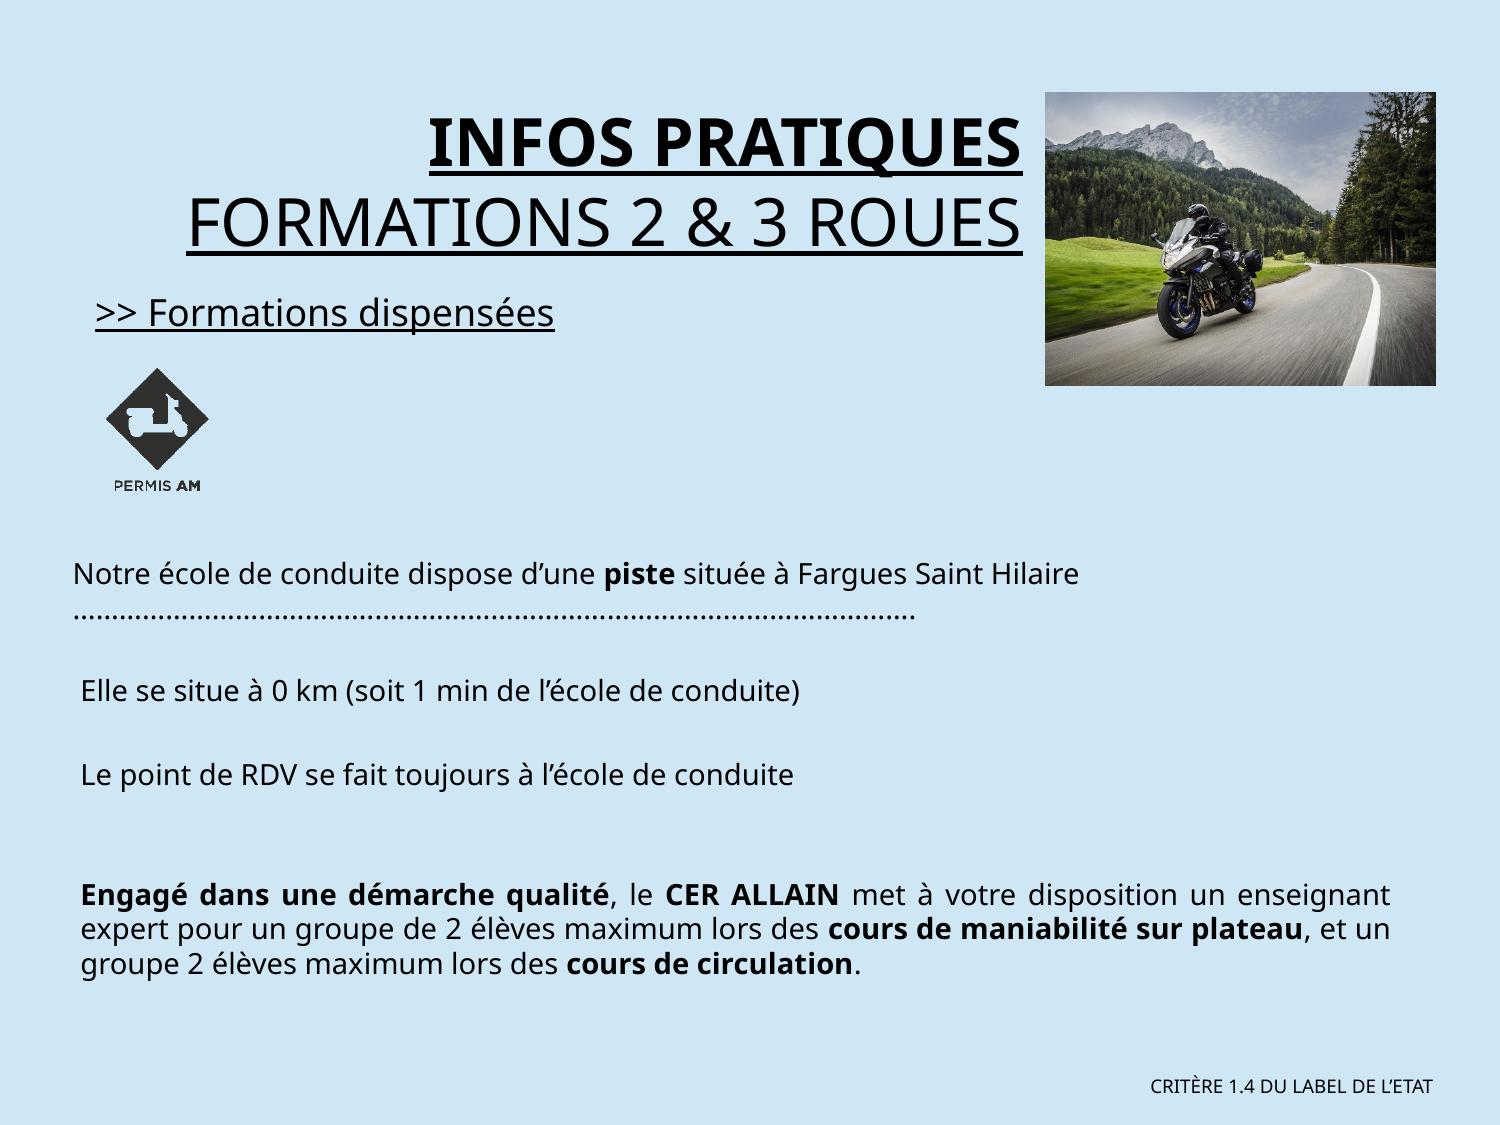

INFOS PRATIQUES
FORMATIONS 2 & 3 ROUES
>> Formations dispensées
PERMS
3 ROUES
Notre école de conduite dispose d’une piste située à Fargues Saint Hilaire ……………………………………………………………………………………………….
Elle se situe à 0 km (soit 1 min de l’école de conduite)
Le point de RDV se fait toujours à l’école de conduite
Engagé dans une démarche qualité, le CER ALLAIN met à votre disposition un enseignant expert pour un groupe de 2 élèves maximum lors des cours de maniabilité sur plateau, et un groupe 2 élèves maximum lors des cours de circulation.
CRITÈRE 1.4 DU LABEL DE L’ETAT